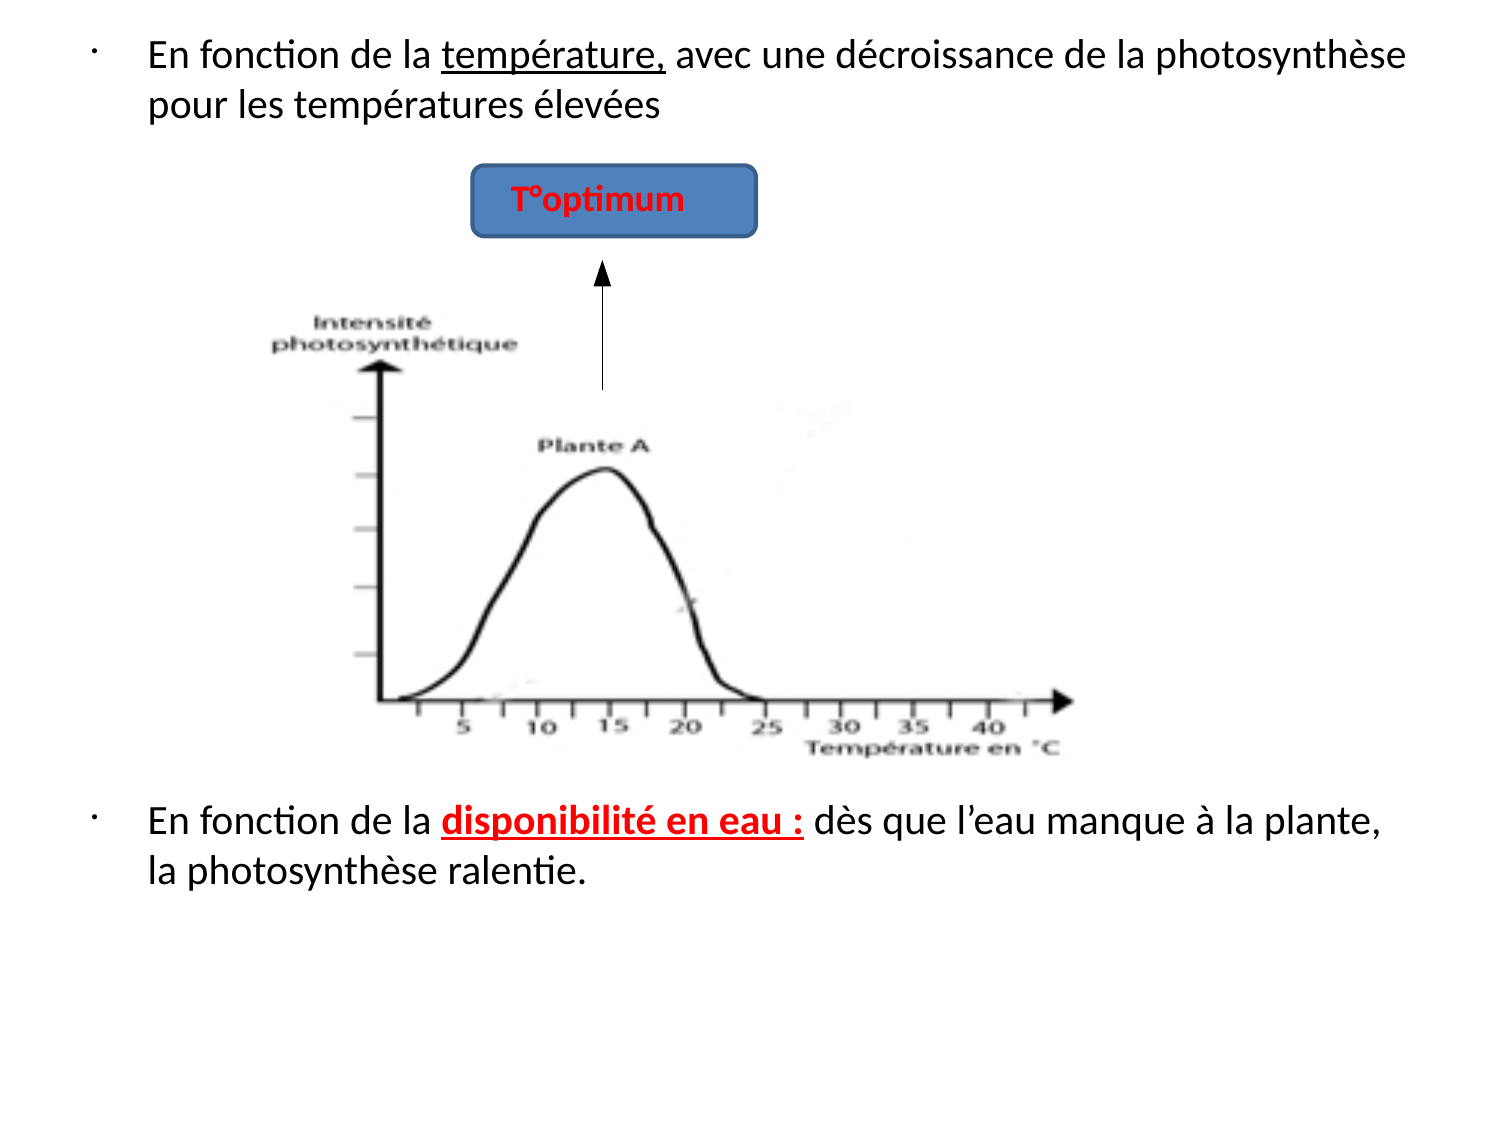

# En fonction de la température, avec une décroissance de la photosynthèse pour les températures élevées
En fonction de la disponibilité en eau : dès que l’eau manque à la plante, la photosynthèse ralentie.
T°optimum